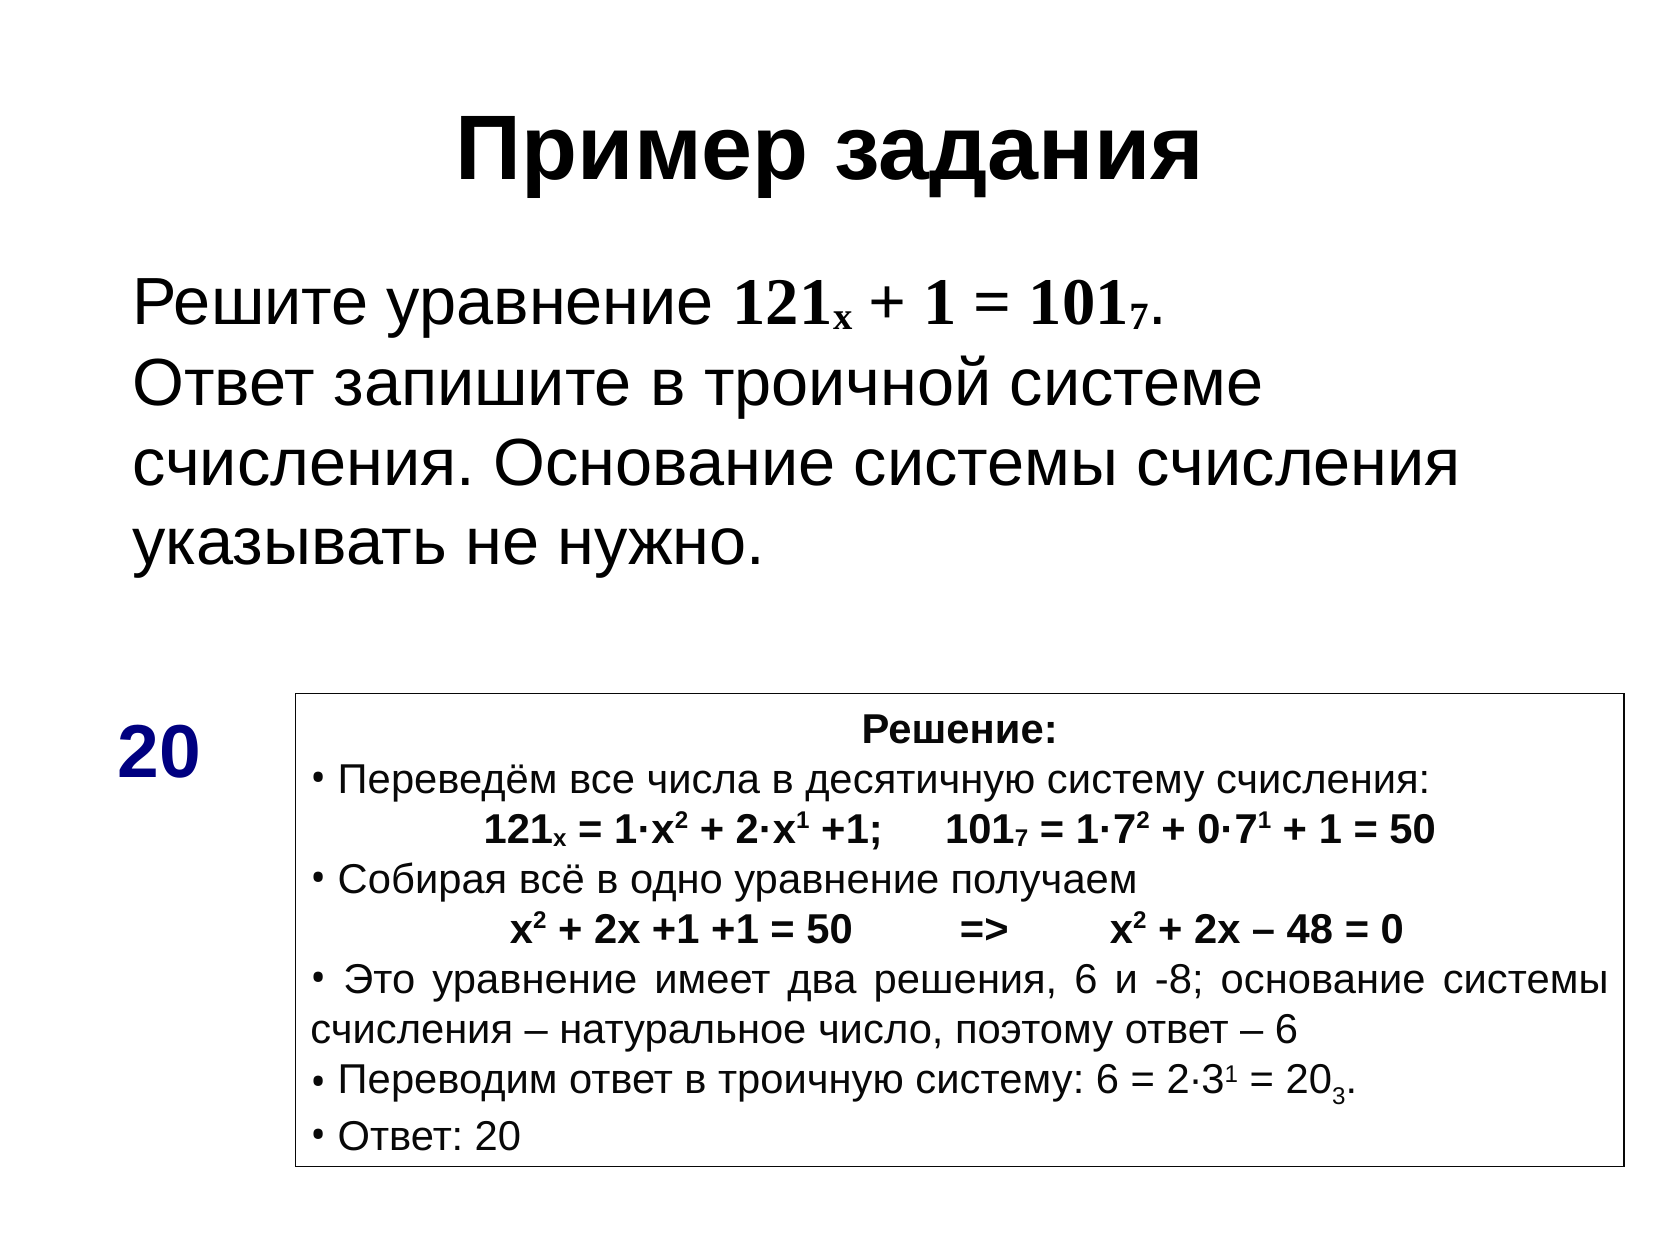

# Пример задания
Решите уравнение 121х + 1 = 1017.
Ответ запишите в троичной системе счисления. Основание системы счисления указывать не нужно.
20
Решение:
 Переведём все числа в десятичную систему счисления:
121х = 1·х2 + 2·х1 +1;	 1017 = 1·72 + 0·71 + 1 = 50
 Собирая всё в одно уравнение получаем
х2 + 2х +1 +1 = 50	=>	х2 + 2х – 48 = 0
 Это уравнение имеет два решения, 6 и -8; основание системы счисления – натуральное число, поэтому ответ – 6
 Переводим ответ в троичную систему: 6 = 2∙31 = 203.
 Ответ: 20